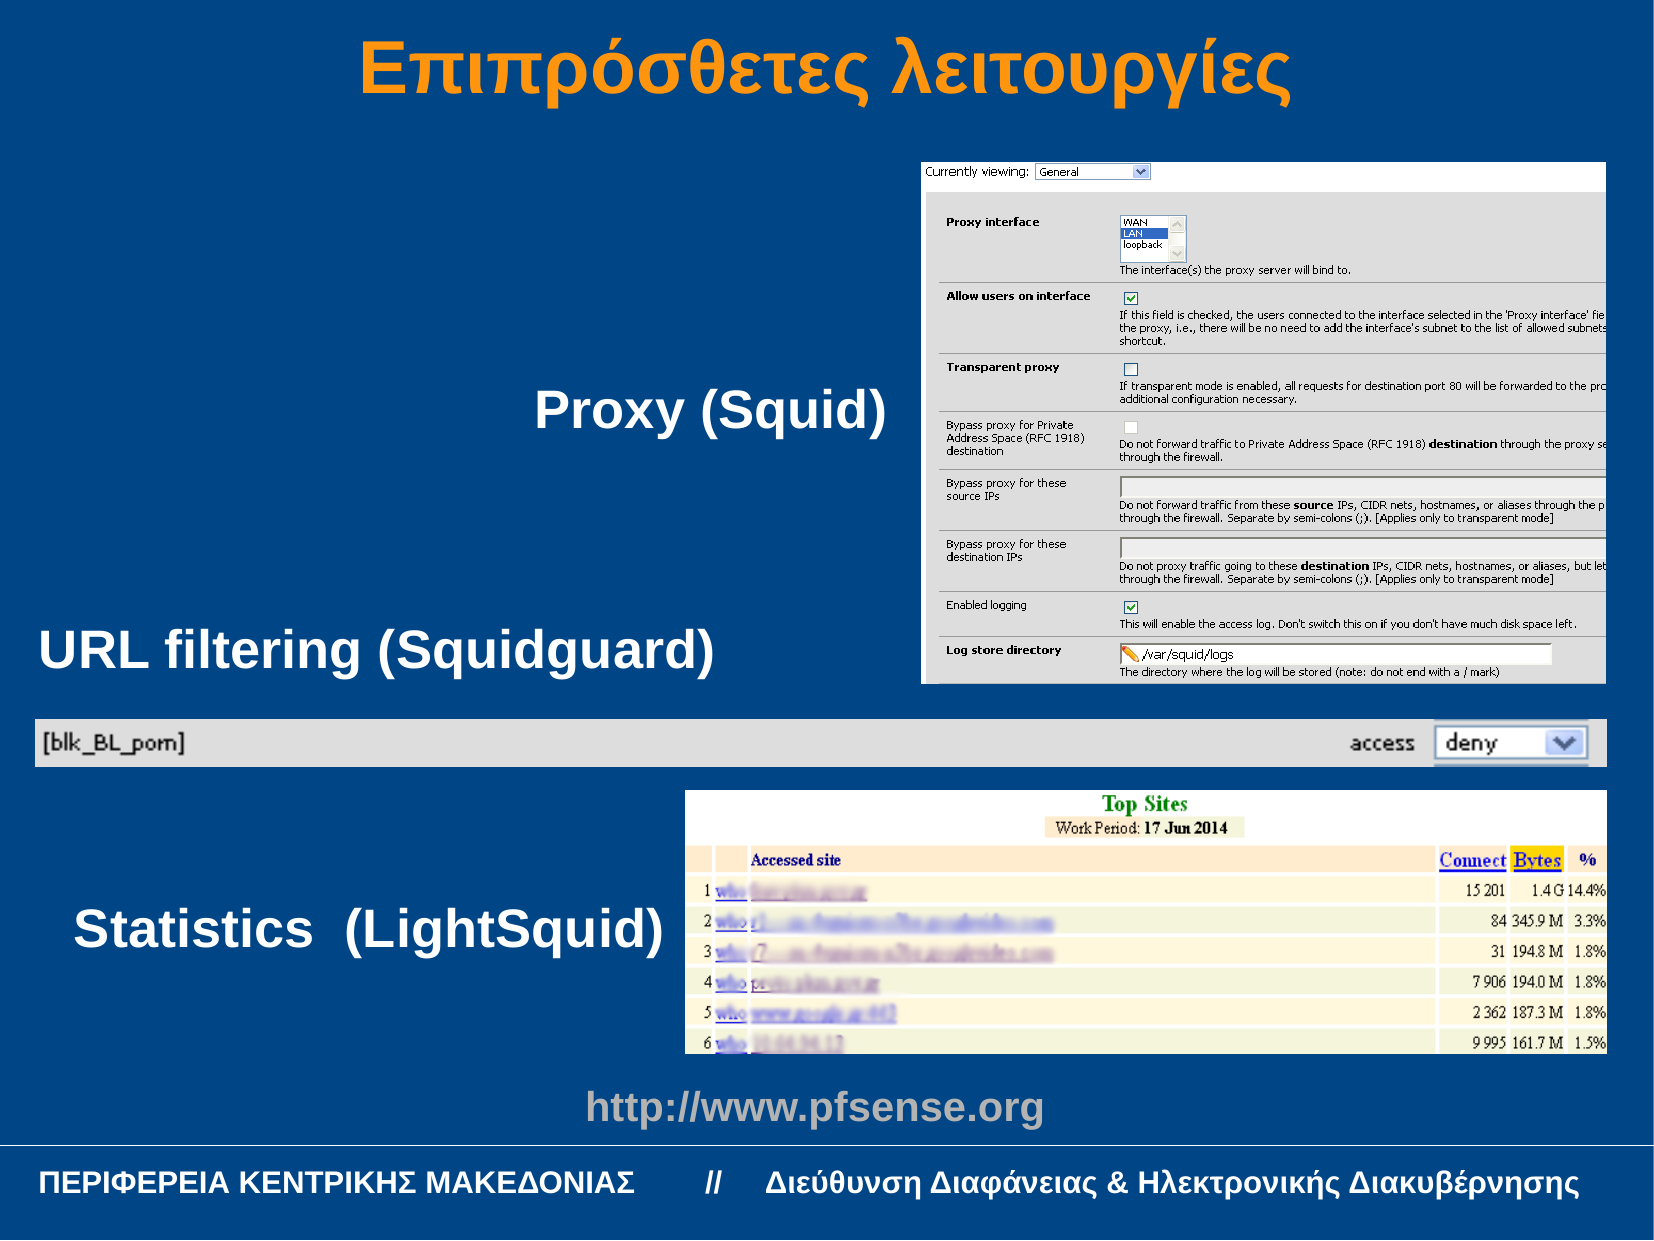

Επιπρόσθετες λειτουργίες
#
Proxy (Squid)
URL filtering (Squidguard)
Statistics (LightSquid)
http://www.pfsense.org
ΠΕΡΙΦΕΡΕΙΑ ΚΕΝΤΡΙΚΗΣ ΜΑΚΕΔΟΝΙΑΣ // Διεύθυνση Διαφάνειας & Ηλεκτρονικής Διακυβέρνησης